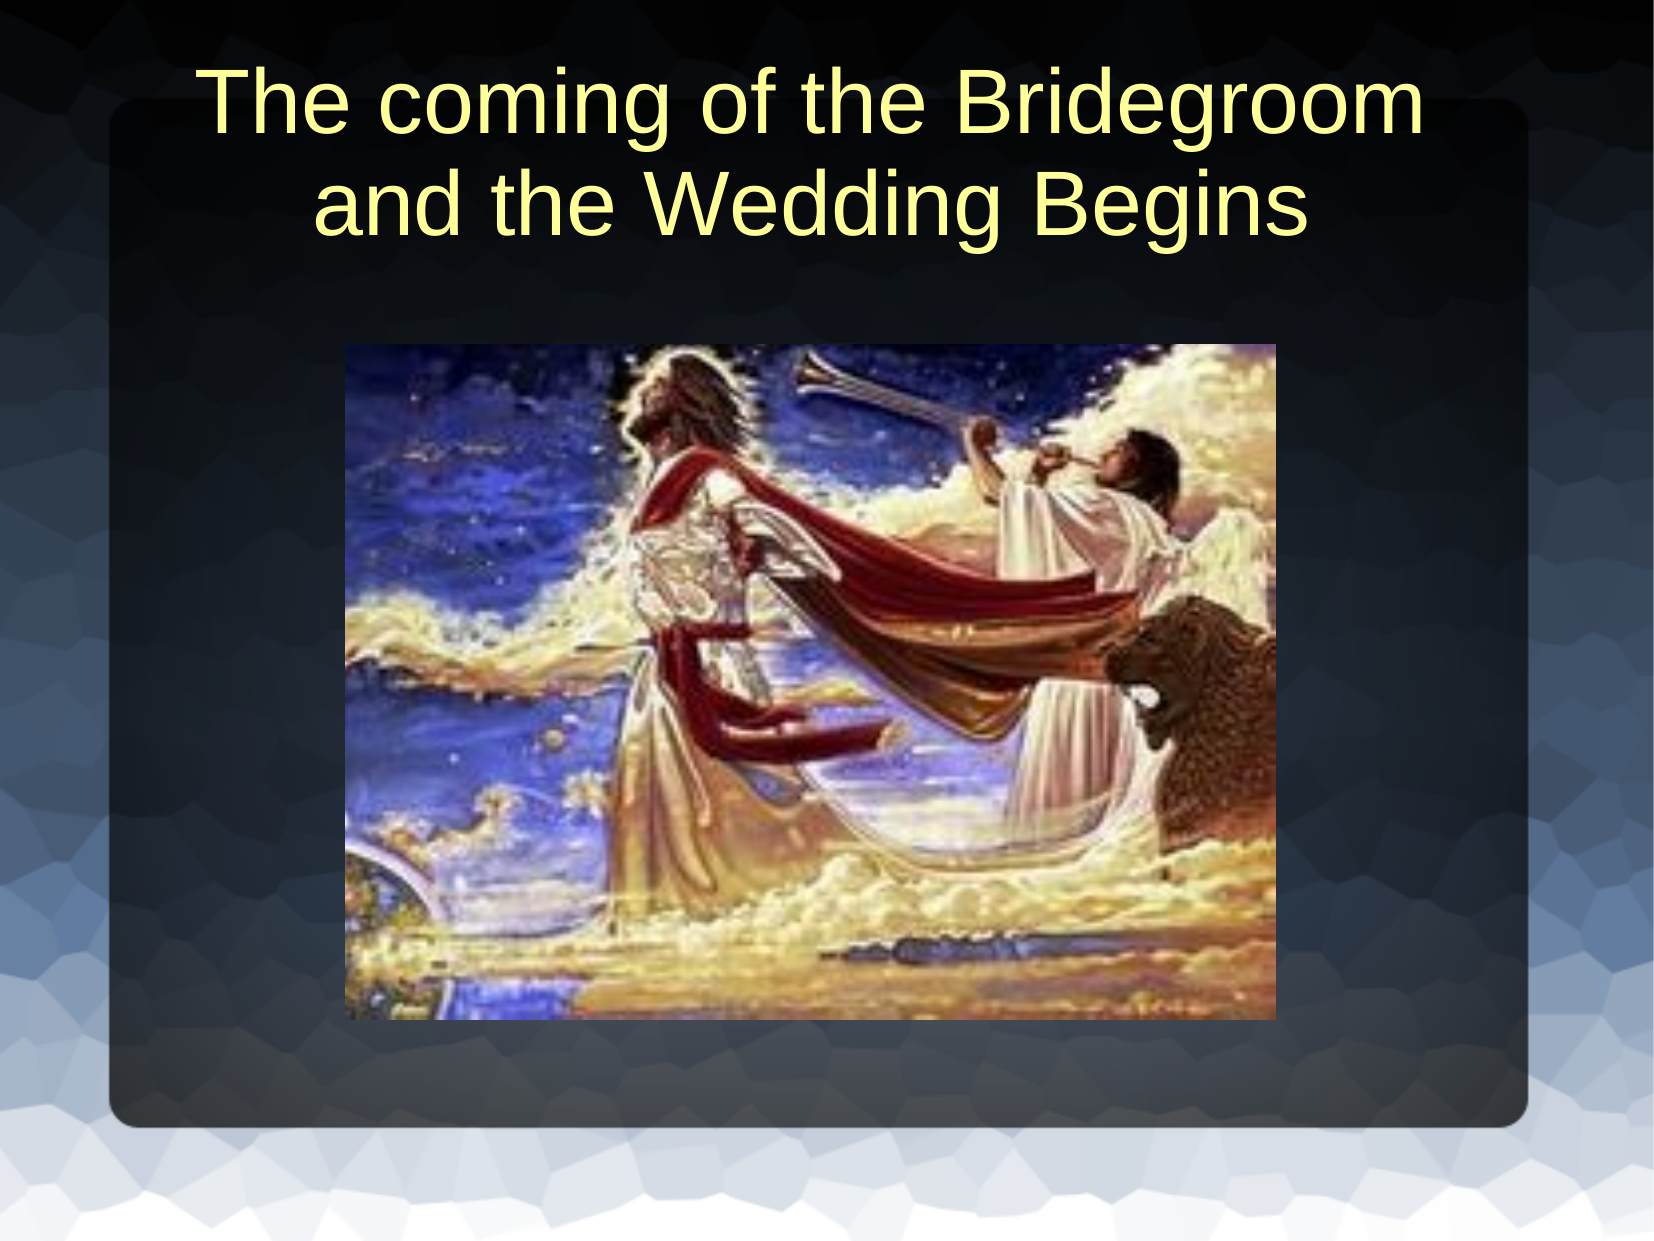

# The coming of the Bridegroom and the Wedding Begins